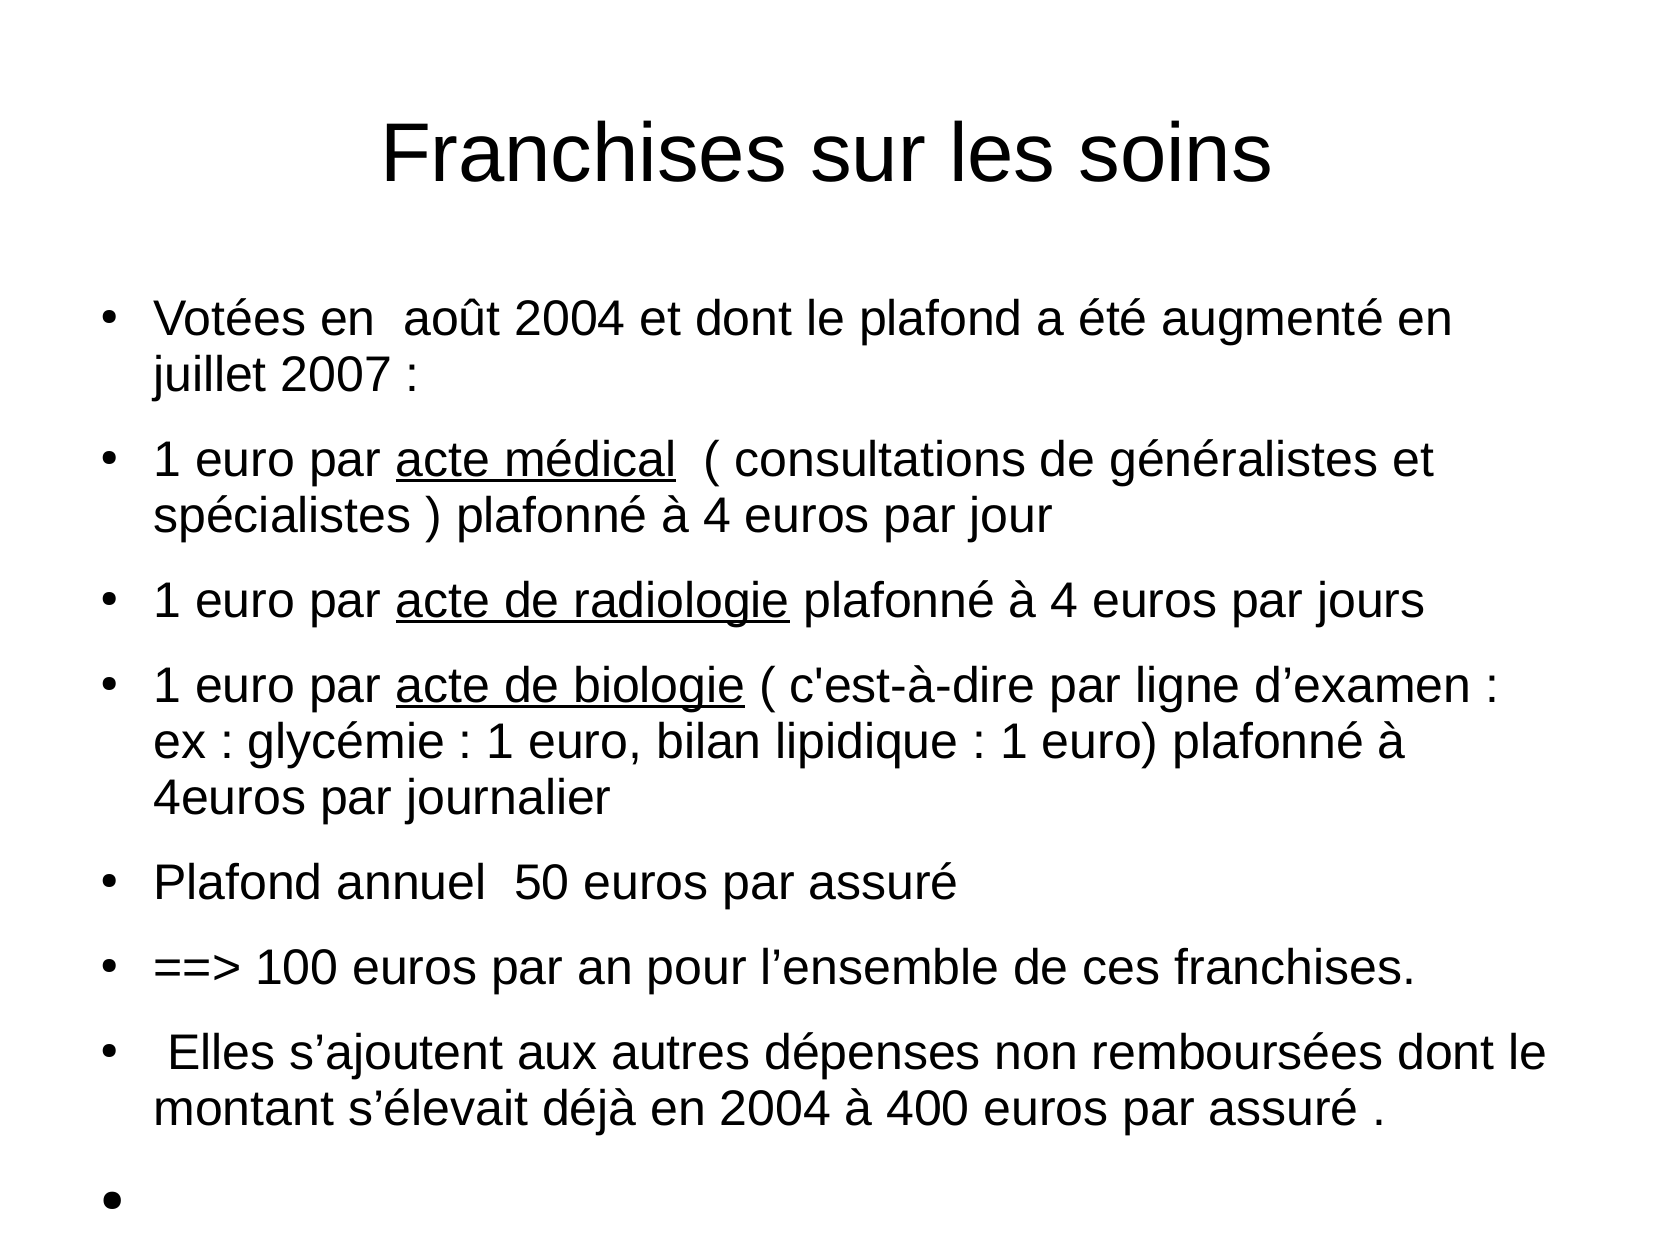

# Franchises sur les soins
Votées en août 2004 et dont le plafond a été augmenté en juillet 2007 :
1 euro par acte médical ( consultations de généralistes et spécialistes ) plafonné à 4 euros par jour
1 euro par acte de radiologie plafonné à 4 euros par jours
1 euro par acte de biologie ( c'est-à-dire par ligne d’examen : ex : glycémie : 1 euro, bilan lipidique : 1 euro) plafonné à 4euros par journalier
Plafond annuel 50 euros par assuré
==> 100 euros par an pour l’ensemble de ces franchises.
 Elles s’ajoutent aux autres dépenses non remboursées dont le montant s’élevait déjà en 2004 à 400 euros par assuré .